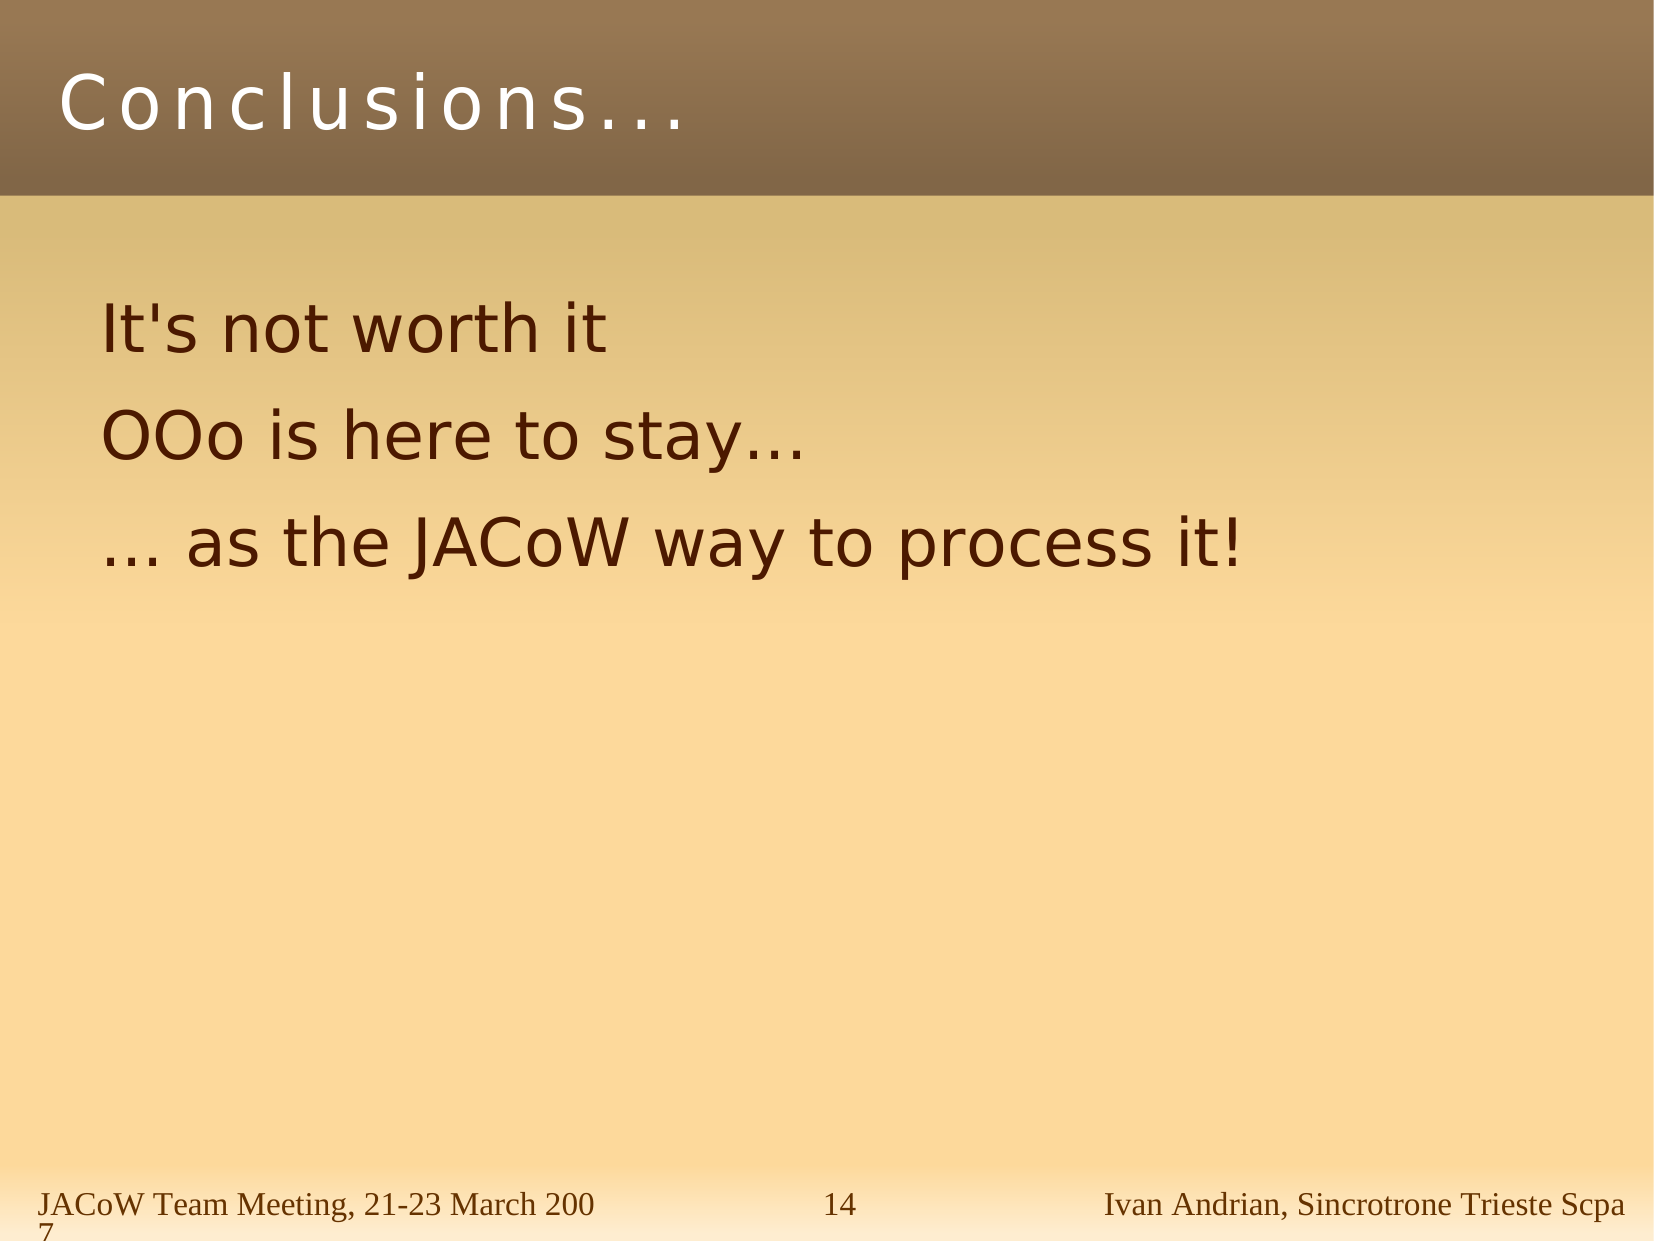

# Conclusions...
It's not worth it
OOo is here to stay...
... as the JACoW way to process it!
JACoW Team Meeting, 21-23 March 2007
14
Ivan Andrian, Sincrotrone Trieste Scpa